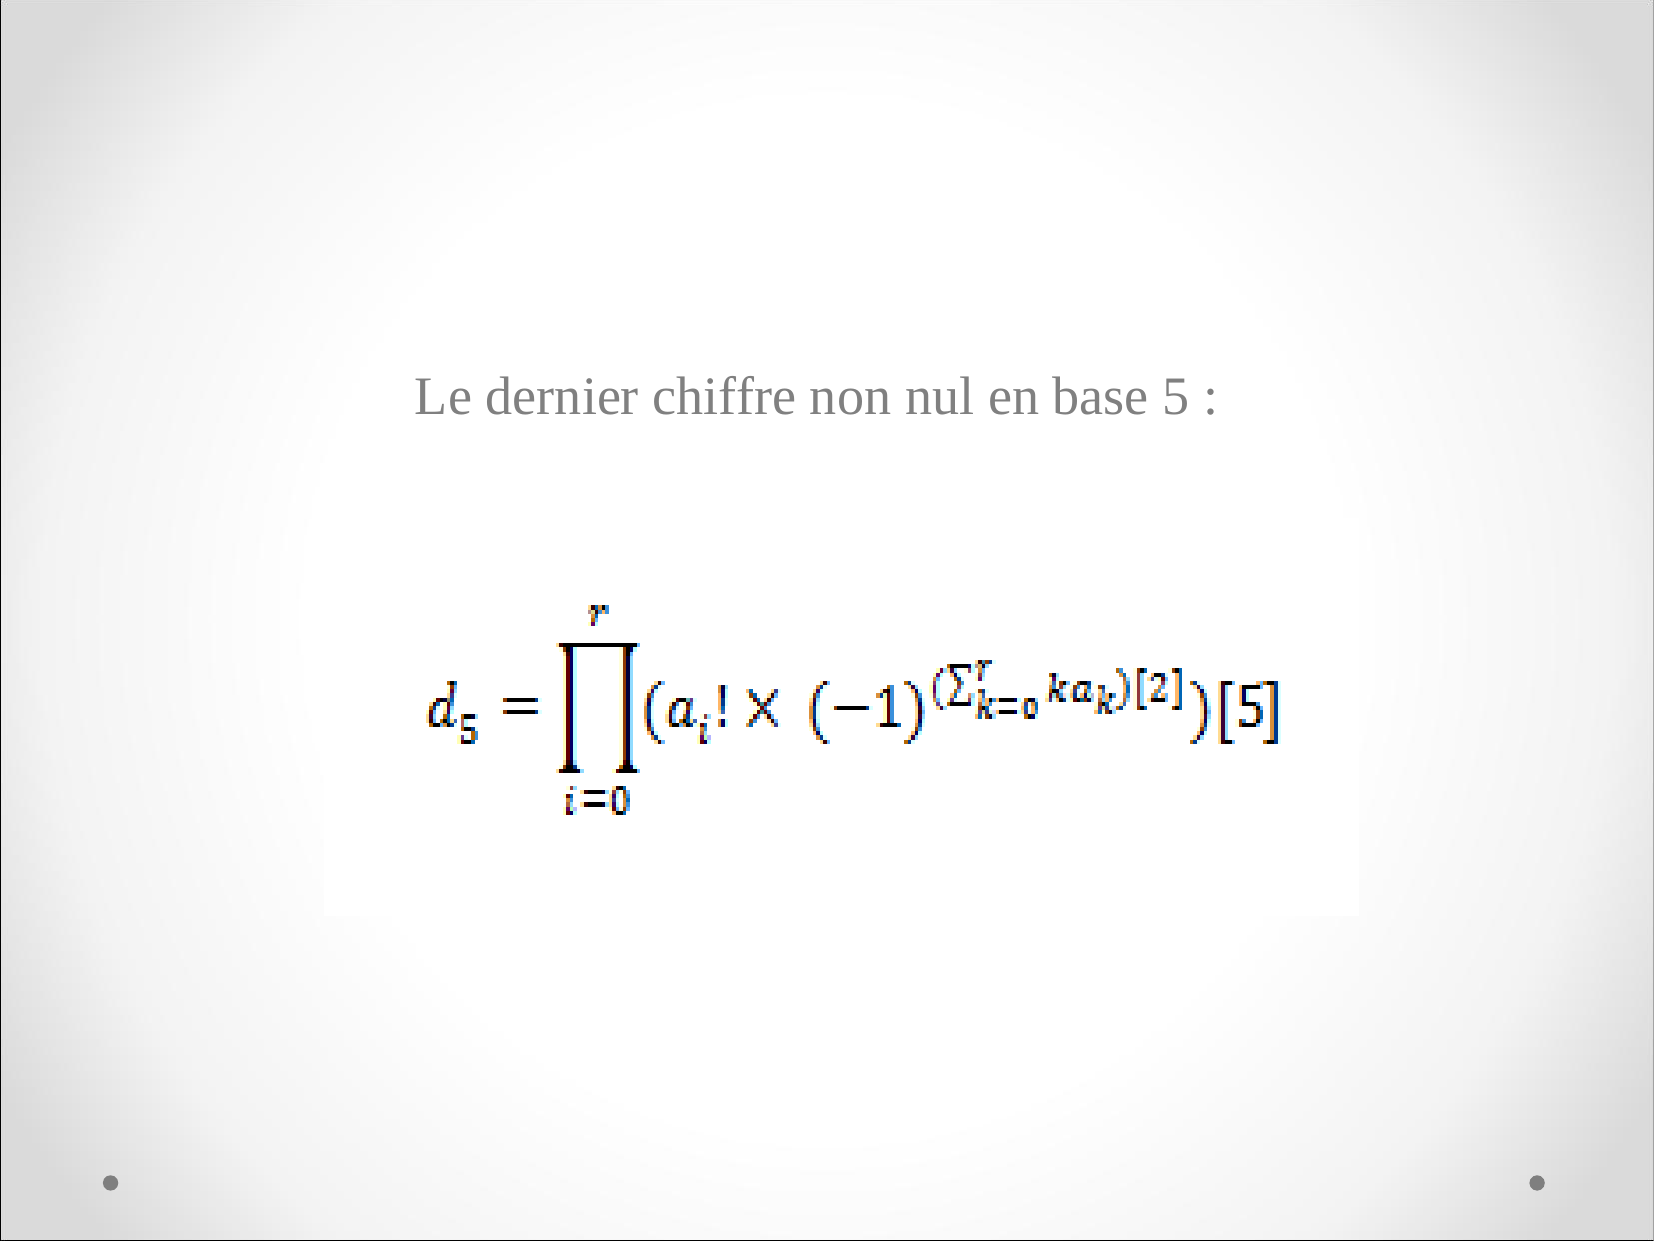

Le dernier chiffre non nul en base 5 :